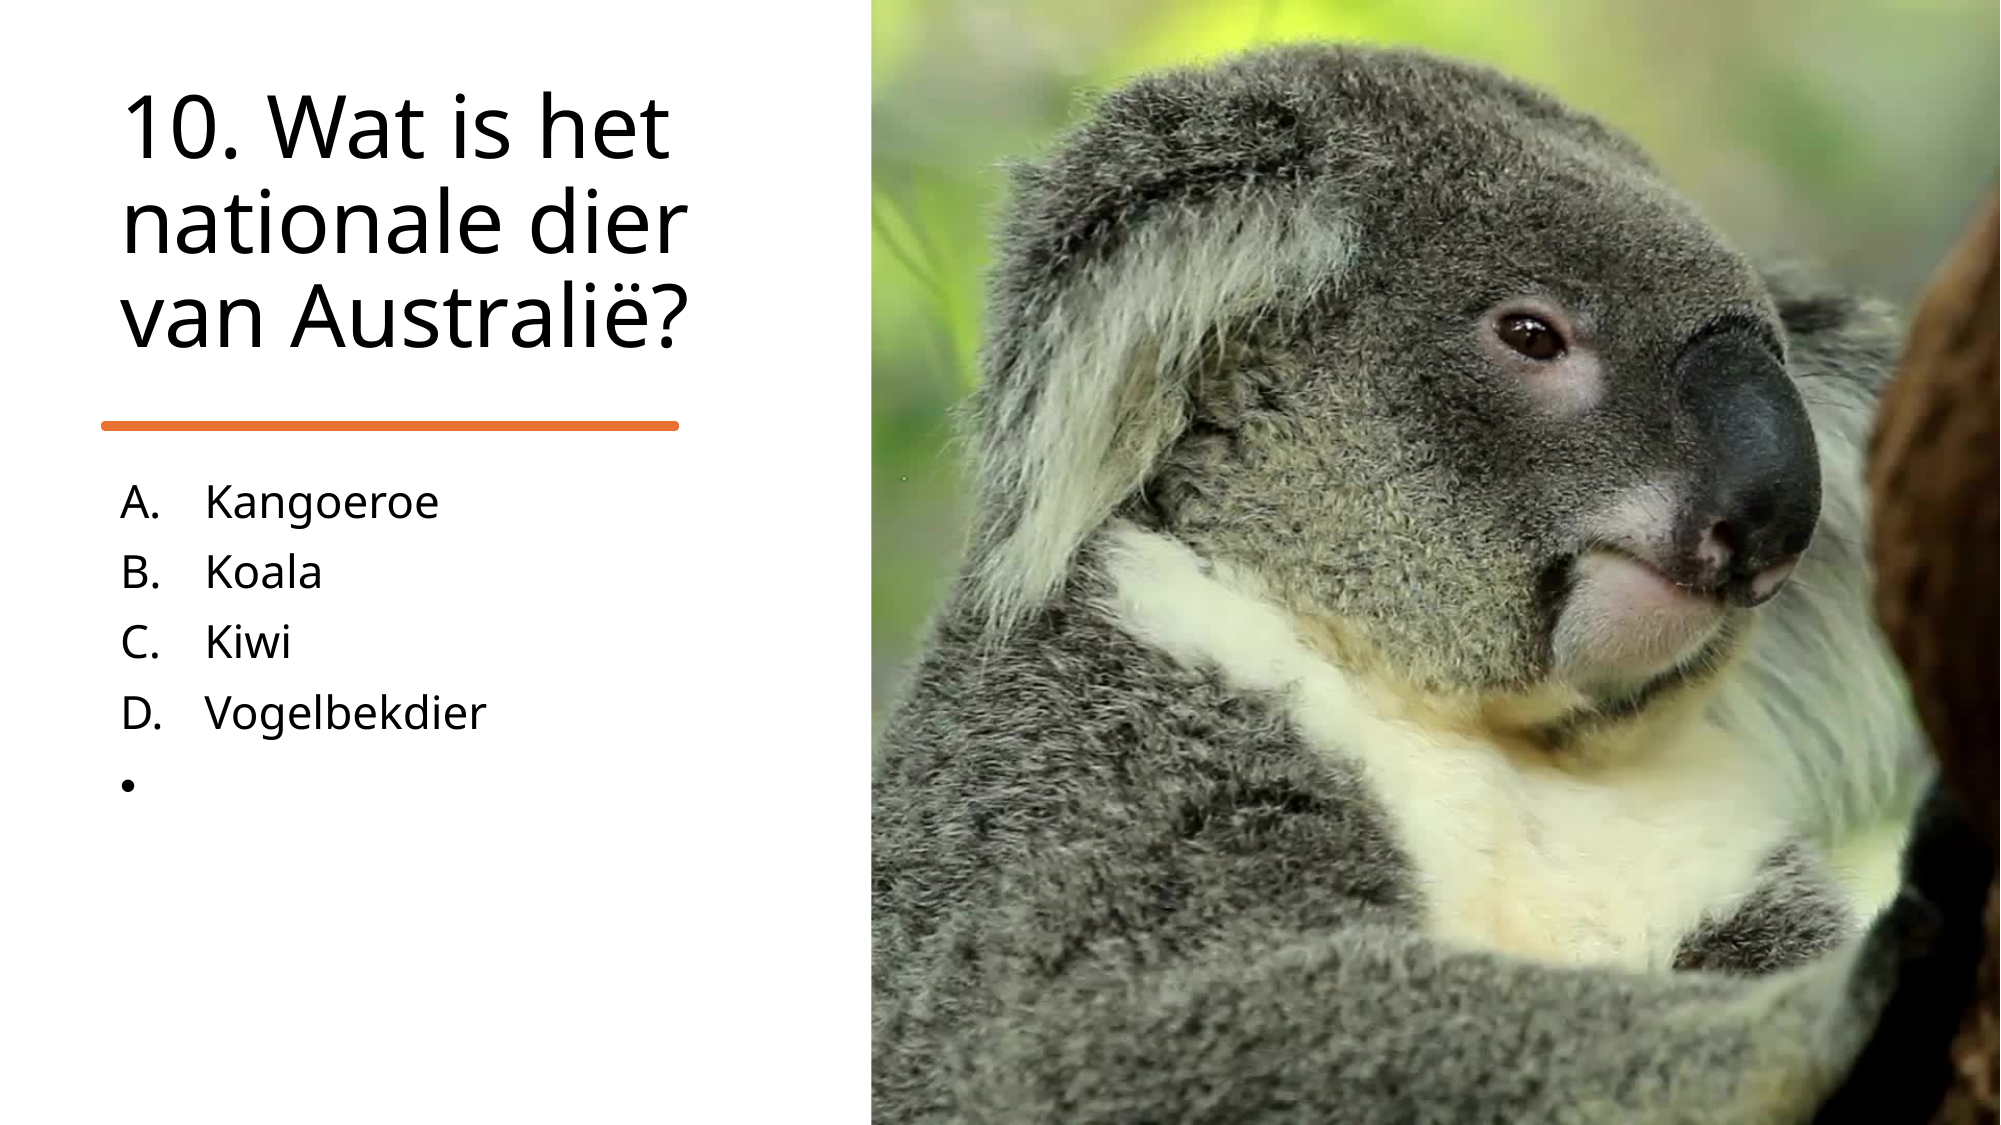

# 10. Wat is het nationale dier van Australië?
Kangoeroe
Koala
Kiwi
Vogelbekdier